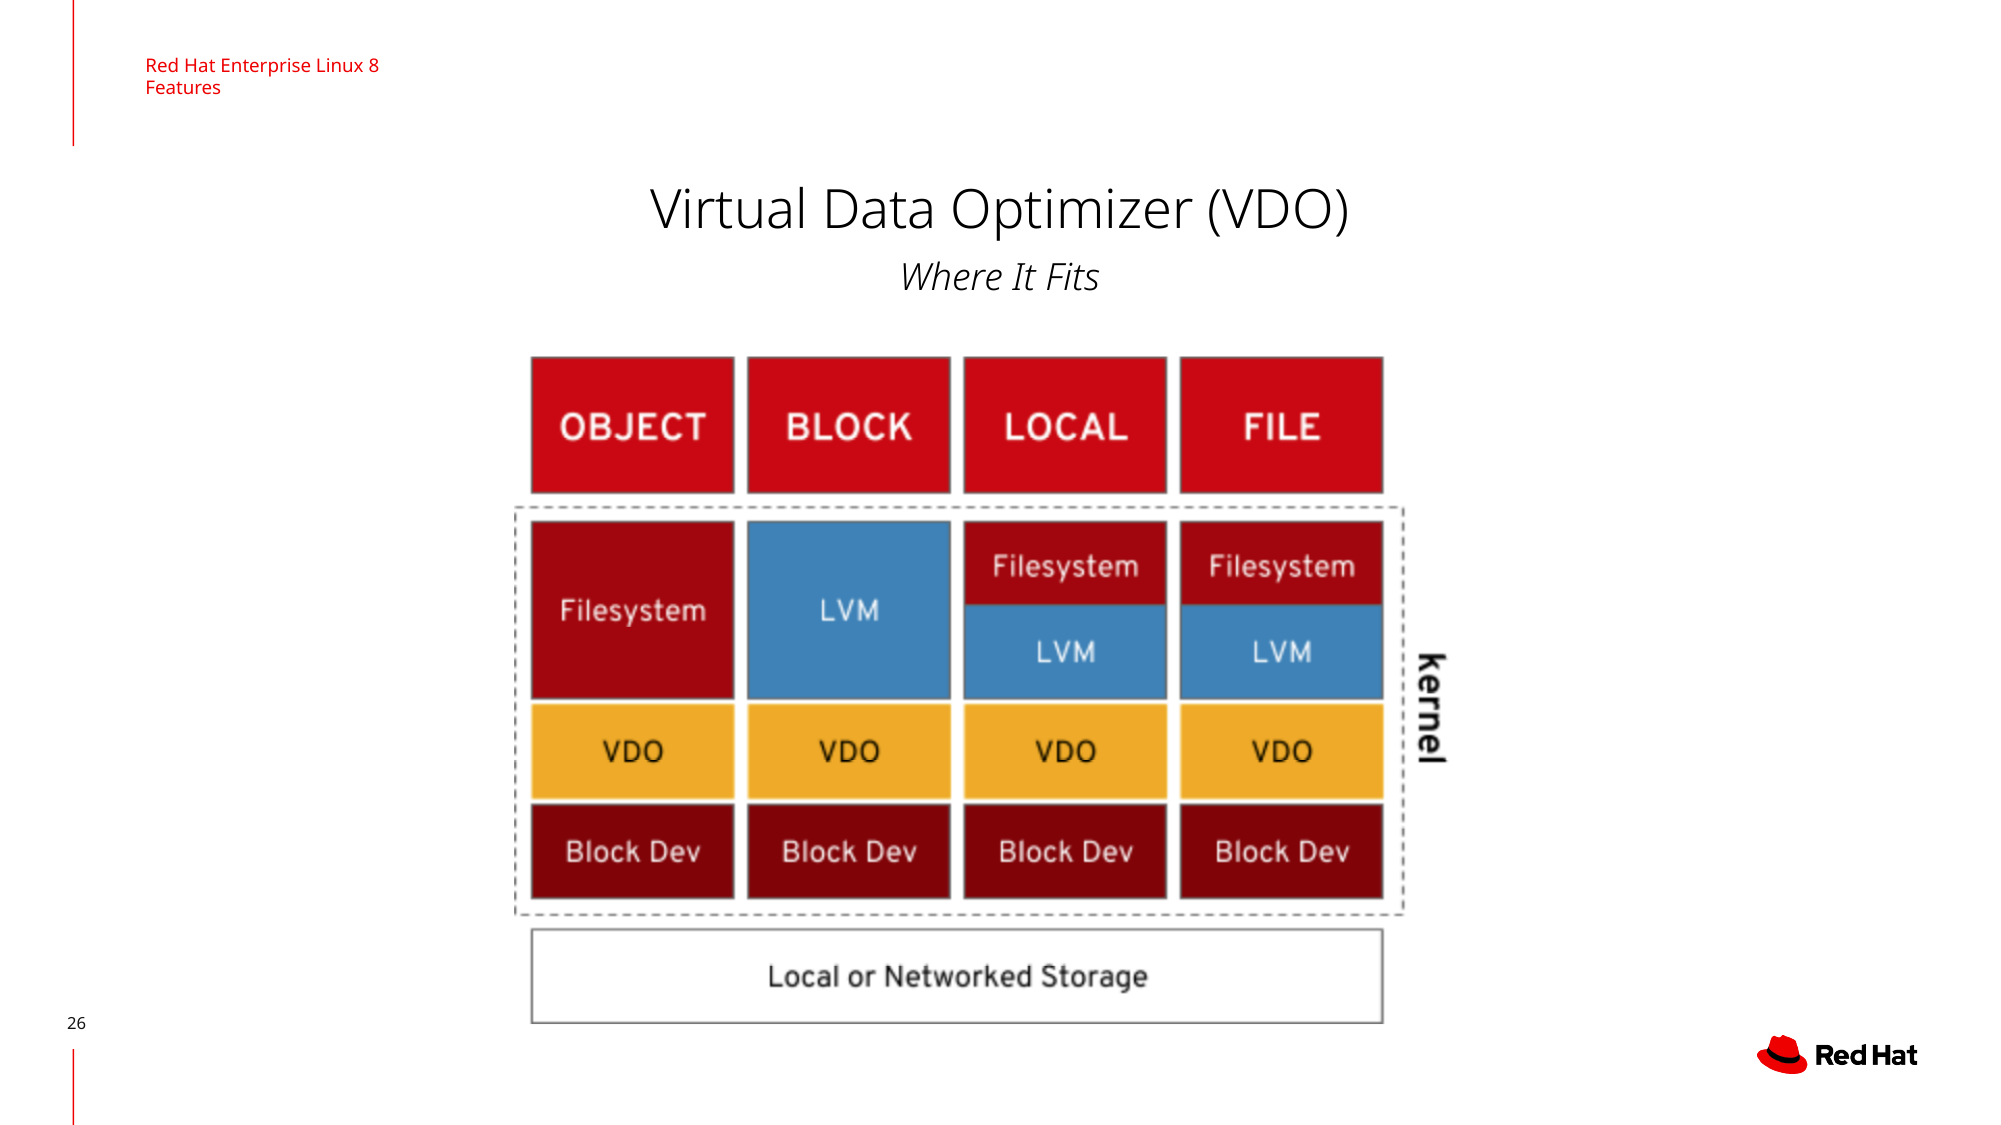

Red Hat Enterprise Linux 8
Features
# Virtual Data Optimizer (VDO) Where It Fits
26